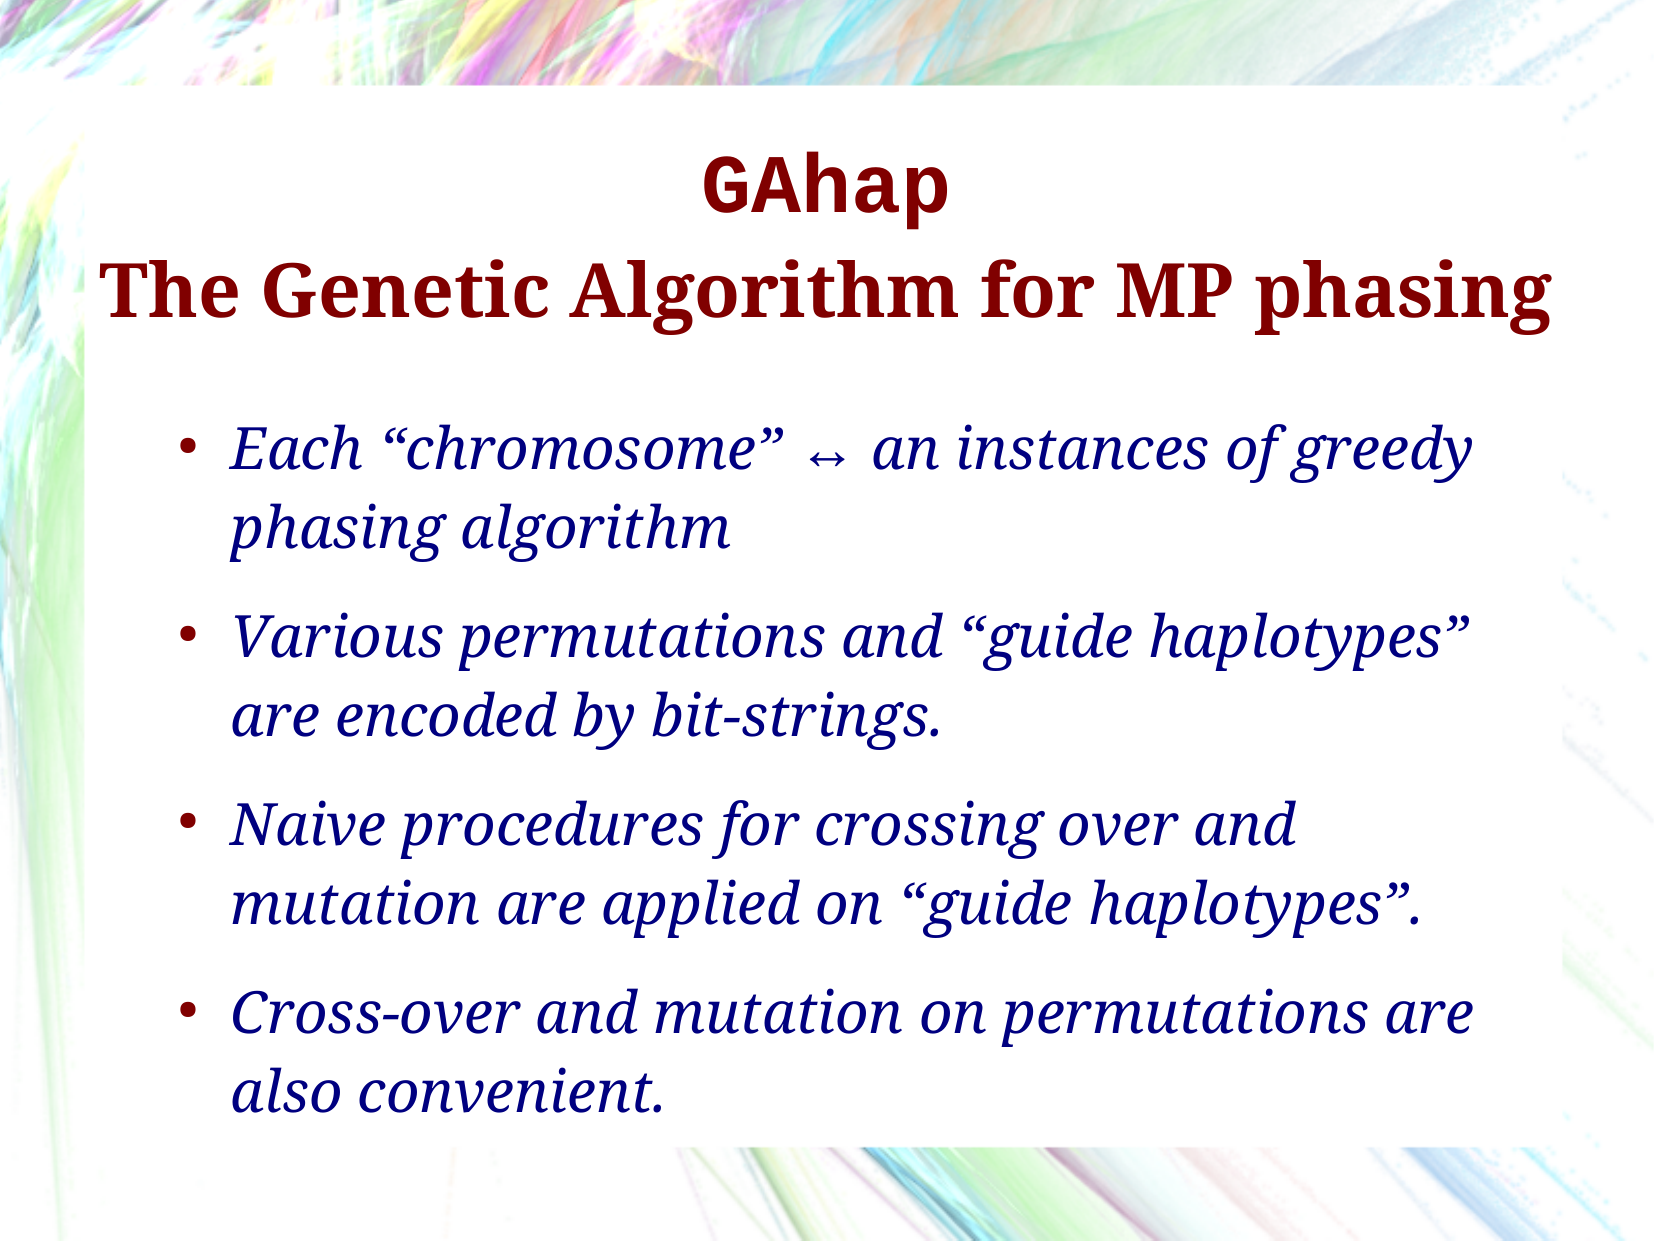

# GAhap The Genetic Algorithm for MP phasing
Each “chromosome” ↔ an instances of greedy phasing algorithm
Various permutations and “guide haplotypes” are encoded by bit-strings.
Naive procedures for crossing over and mutation are applied on “guide haplotypes”.
Cross-over and mutation on permutations are also convenient.